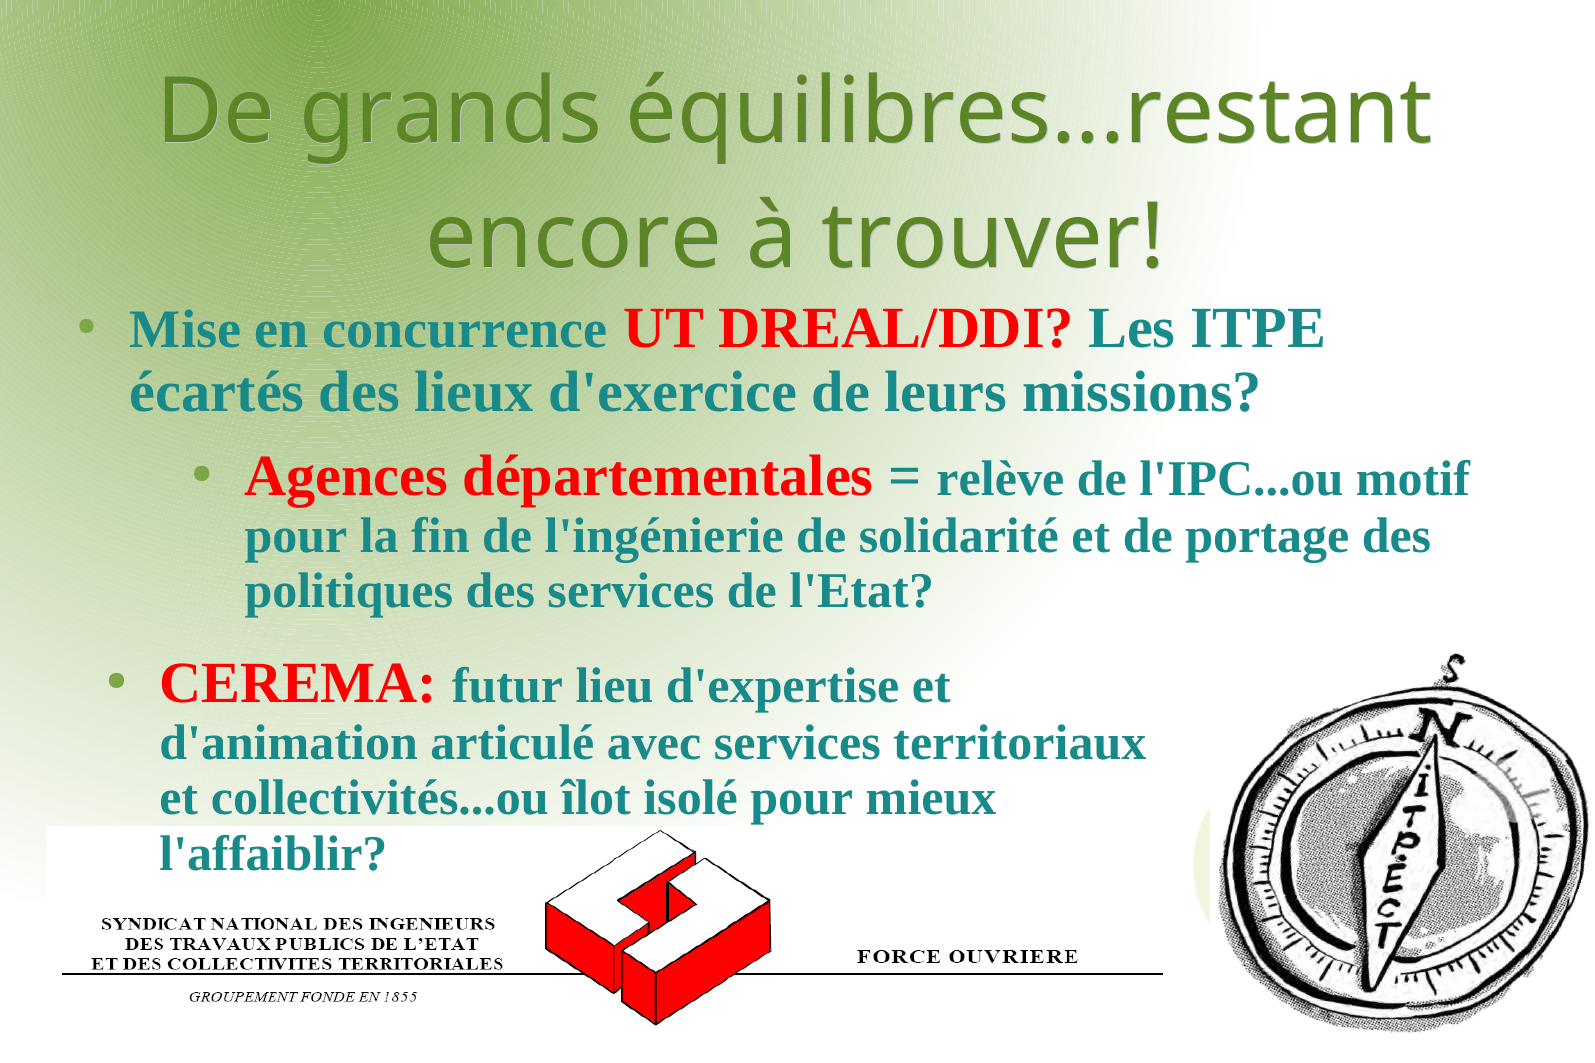

# De grands équilibres...restant encore à trouver!
Mise en concurrence UT DREAL/DDI? Les ITPE écartés des lieux d'exercice de leurs missions?
Agences départementales = relève de l'IPC...ou motif pour la fin de l'ingénierie de solidarité et de portage des politiques des services de l'Etat?
CEREMA: futur lieu d'expertise et d'animation articulé avec services territoriaux et collectivités...ou îlot isolé pour mieux l'affaiblir?